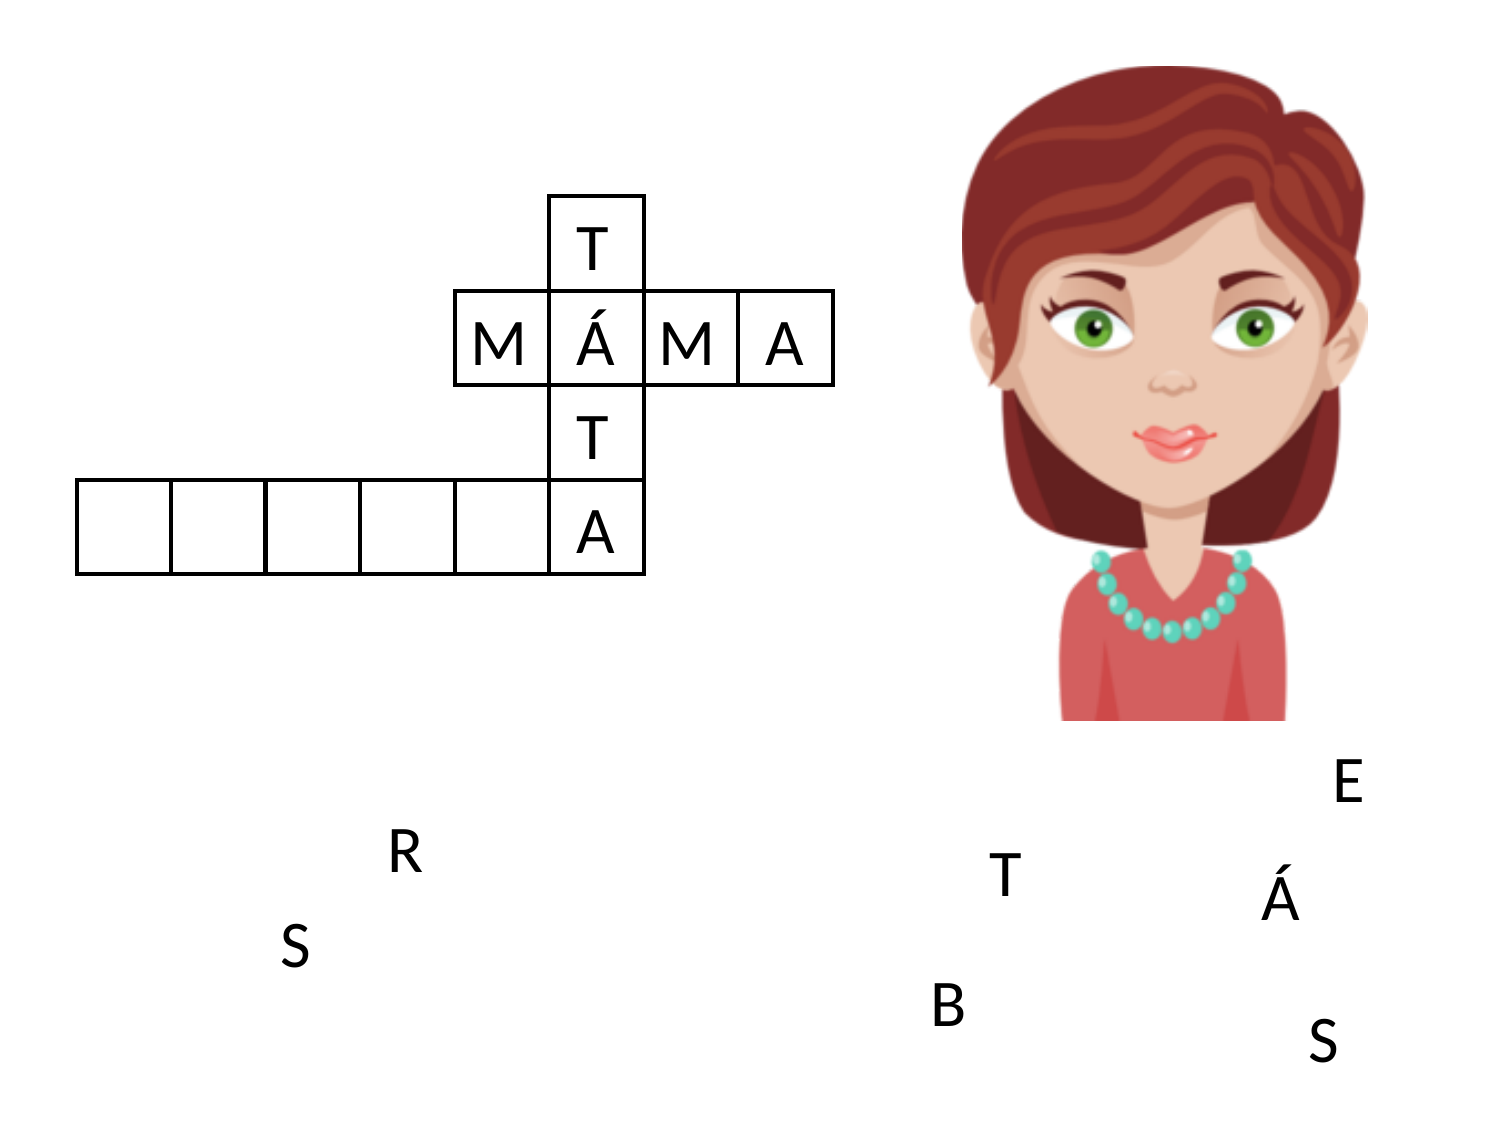

T
M
Á
M
A
T
A
E
R
T
Á
S
B
S